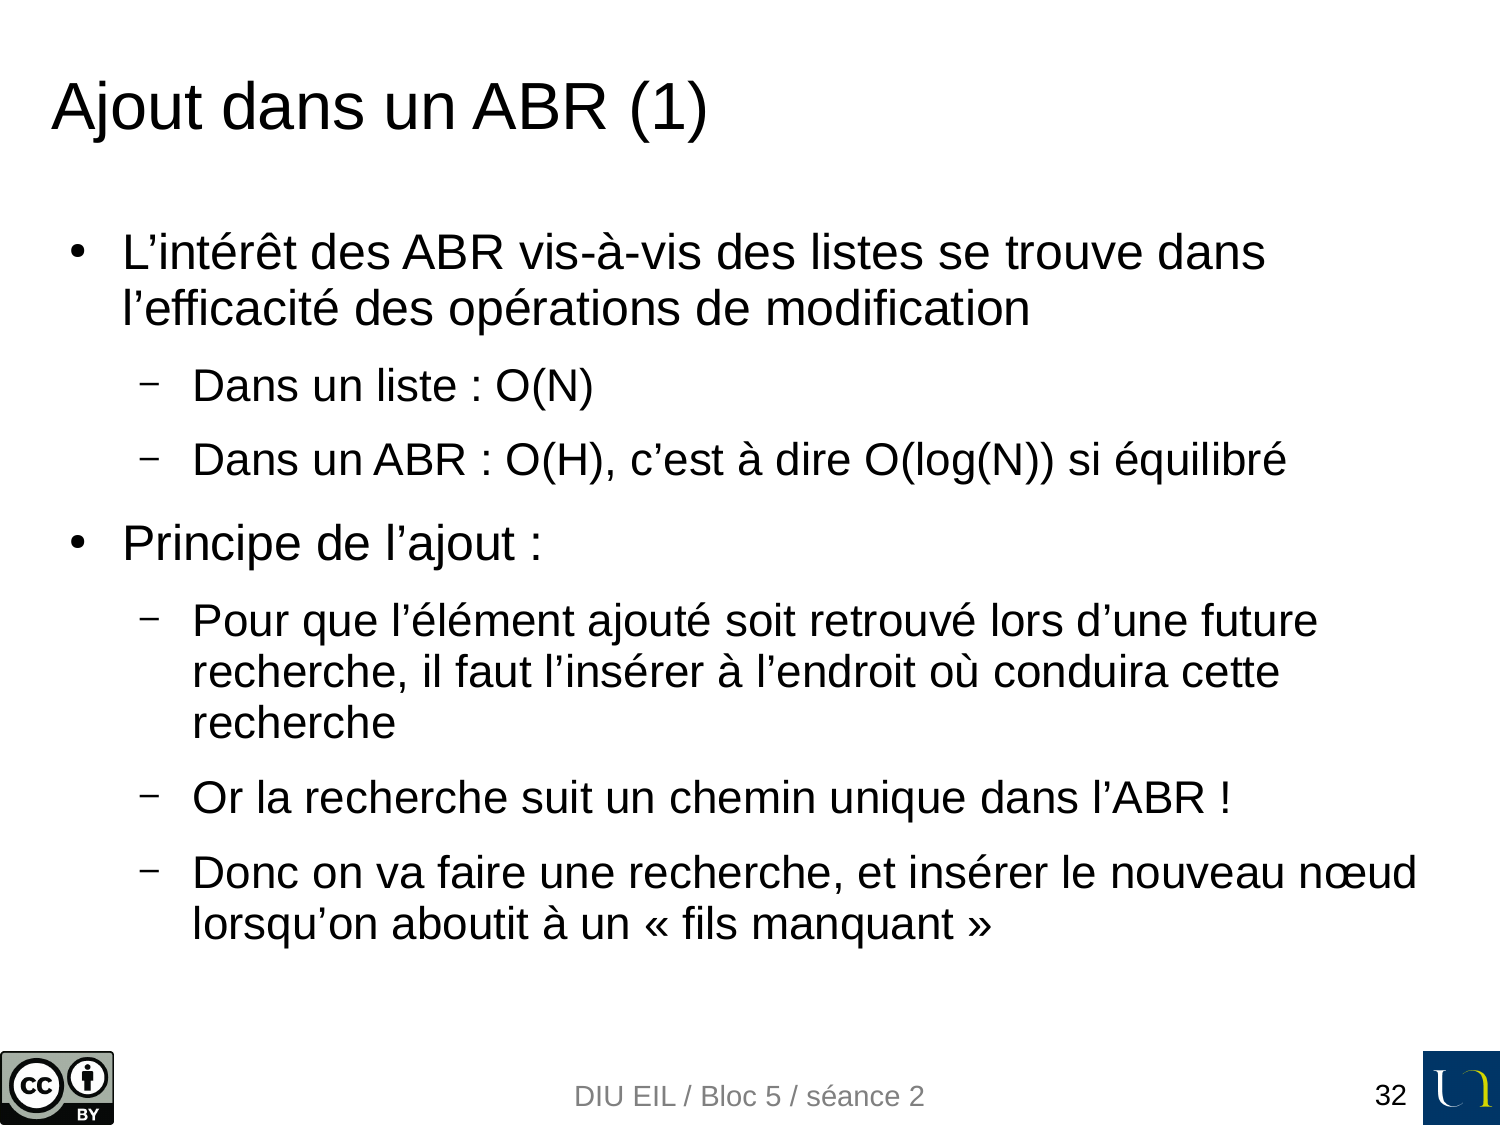

# Ajout dans un ABR (1)
L’intérêt des ABR vis-à-vis des listes se trouve dans l’efficacité des opérations de modification
Dans un liste : O(N)
Dans un ABR : O(H), c’est à dire O(log(N)) si équilibré
Principe de l’ajout :
Pour que l’élément ajouté soit retrouvé lors d’une future recherche, il faut l’insérer à l’endroit où conduira cette recherche
Or la recherche suit un chemin unique dans l’ABR !
Donc on va faire une recherche, et insérer le nouveau nœud lorsqu’on aboutit à un « fils manquant »
32